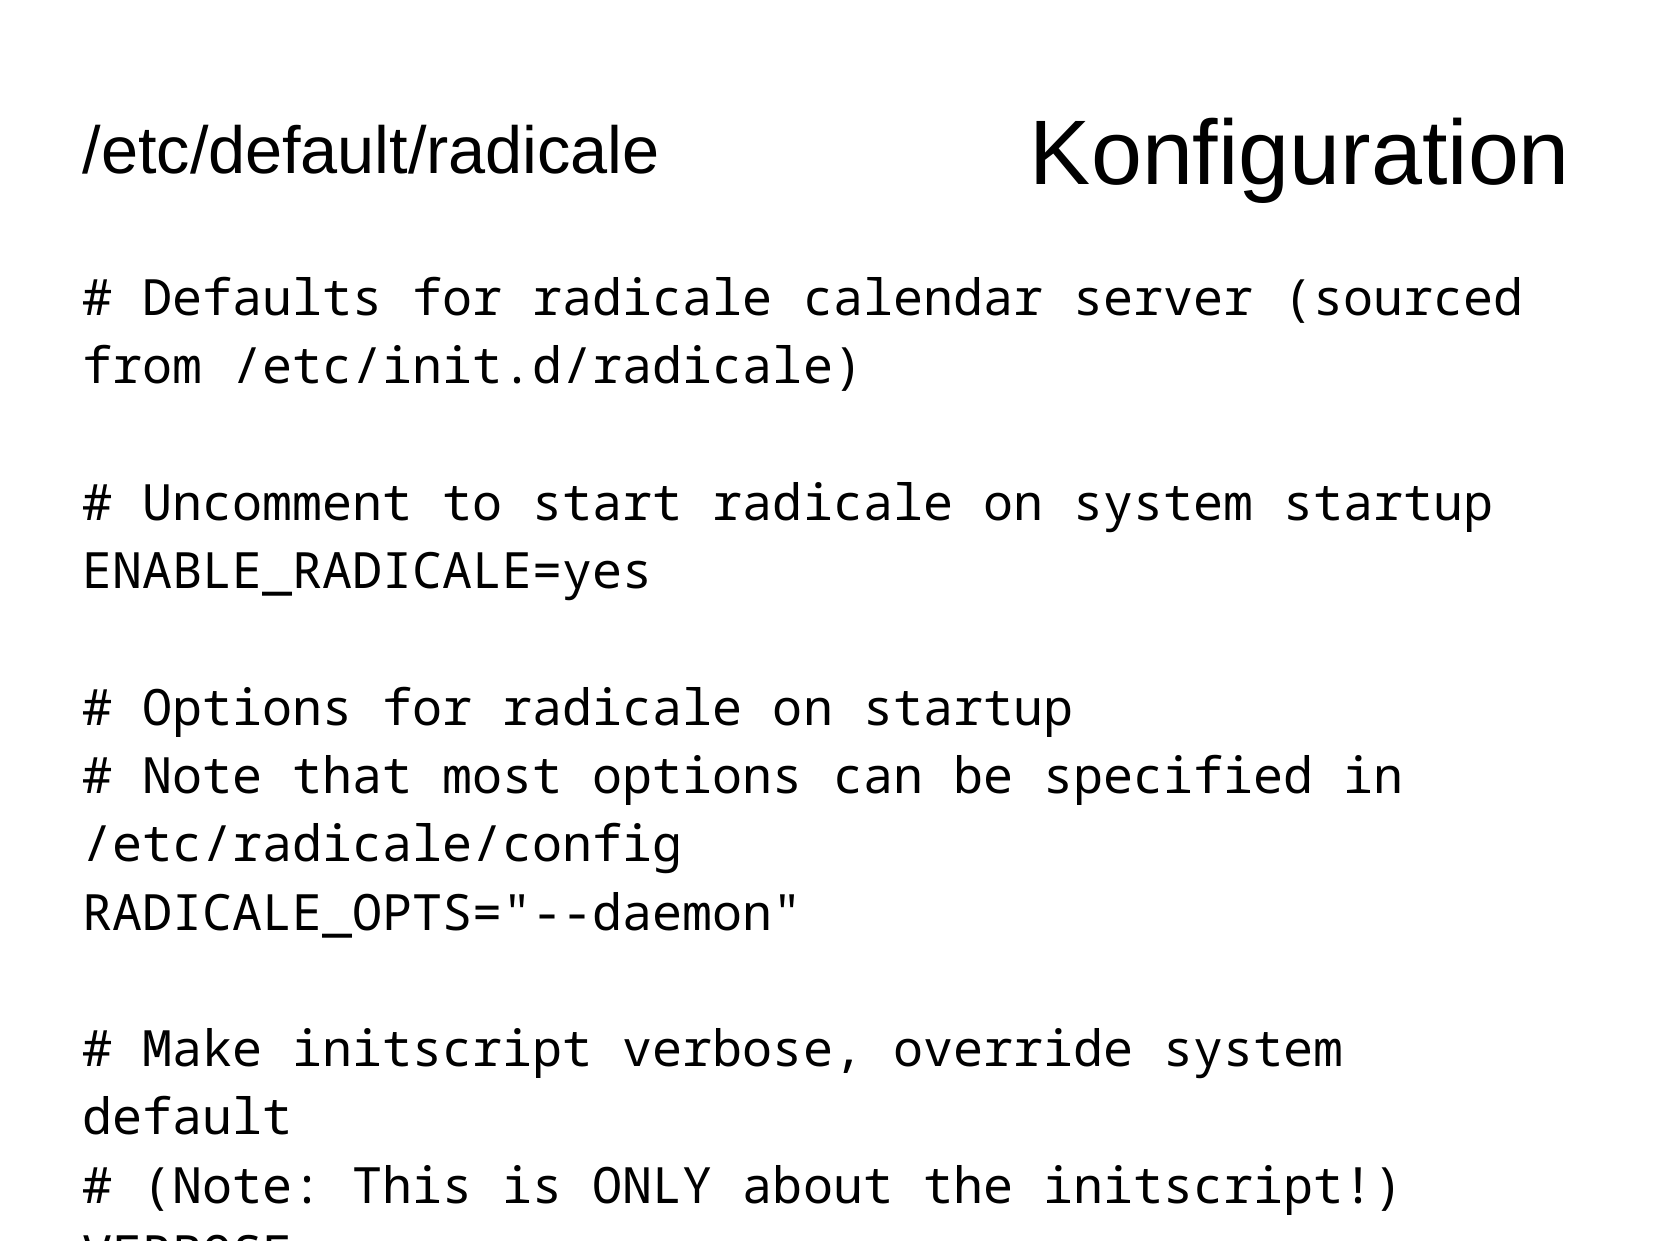

# Konfiguration
/etc/default/radicale
# Defaults for radicale calendar server (sourced from /etc/init.d/radicale)
# Uncomment to start radicale on system startup
ENABLE_RADICALE=yes
# Options for radicale on startup
# Note that most options can be specified in /etc/radicale/config
RADICALE_OPTS="--daemon"
# Make initscript verbose, override system default
# (Note: This is ONLY about the initscript!)
VERBOSE=yes